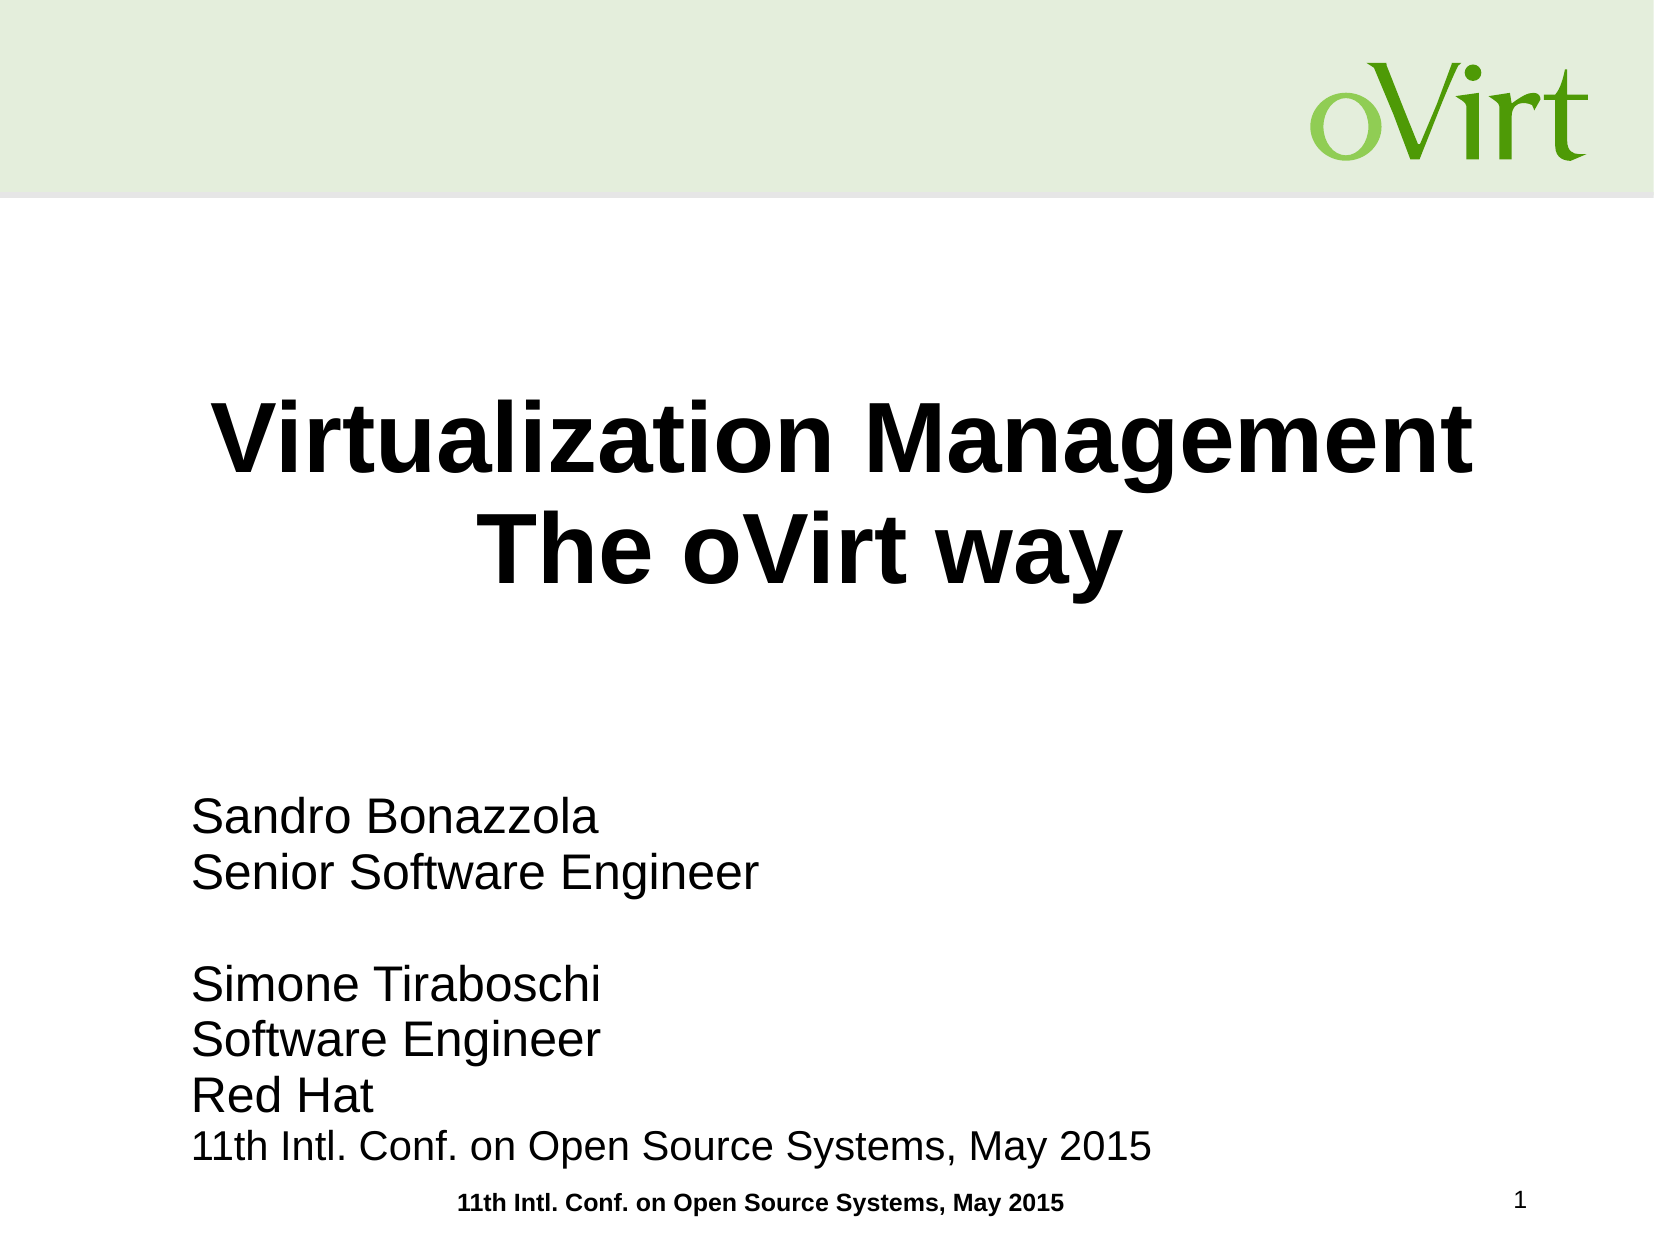

Virtualization Management
The oVirt way
Sandro Bonazzola
Senior Software Engineer
Simone Tiraboschi
Software Engineer
Red Hat
11th Intl. Conf. on Open Source Systems, May 2015